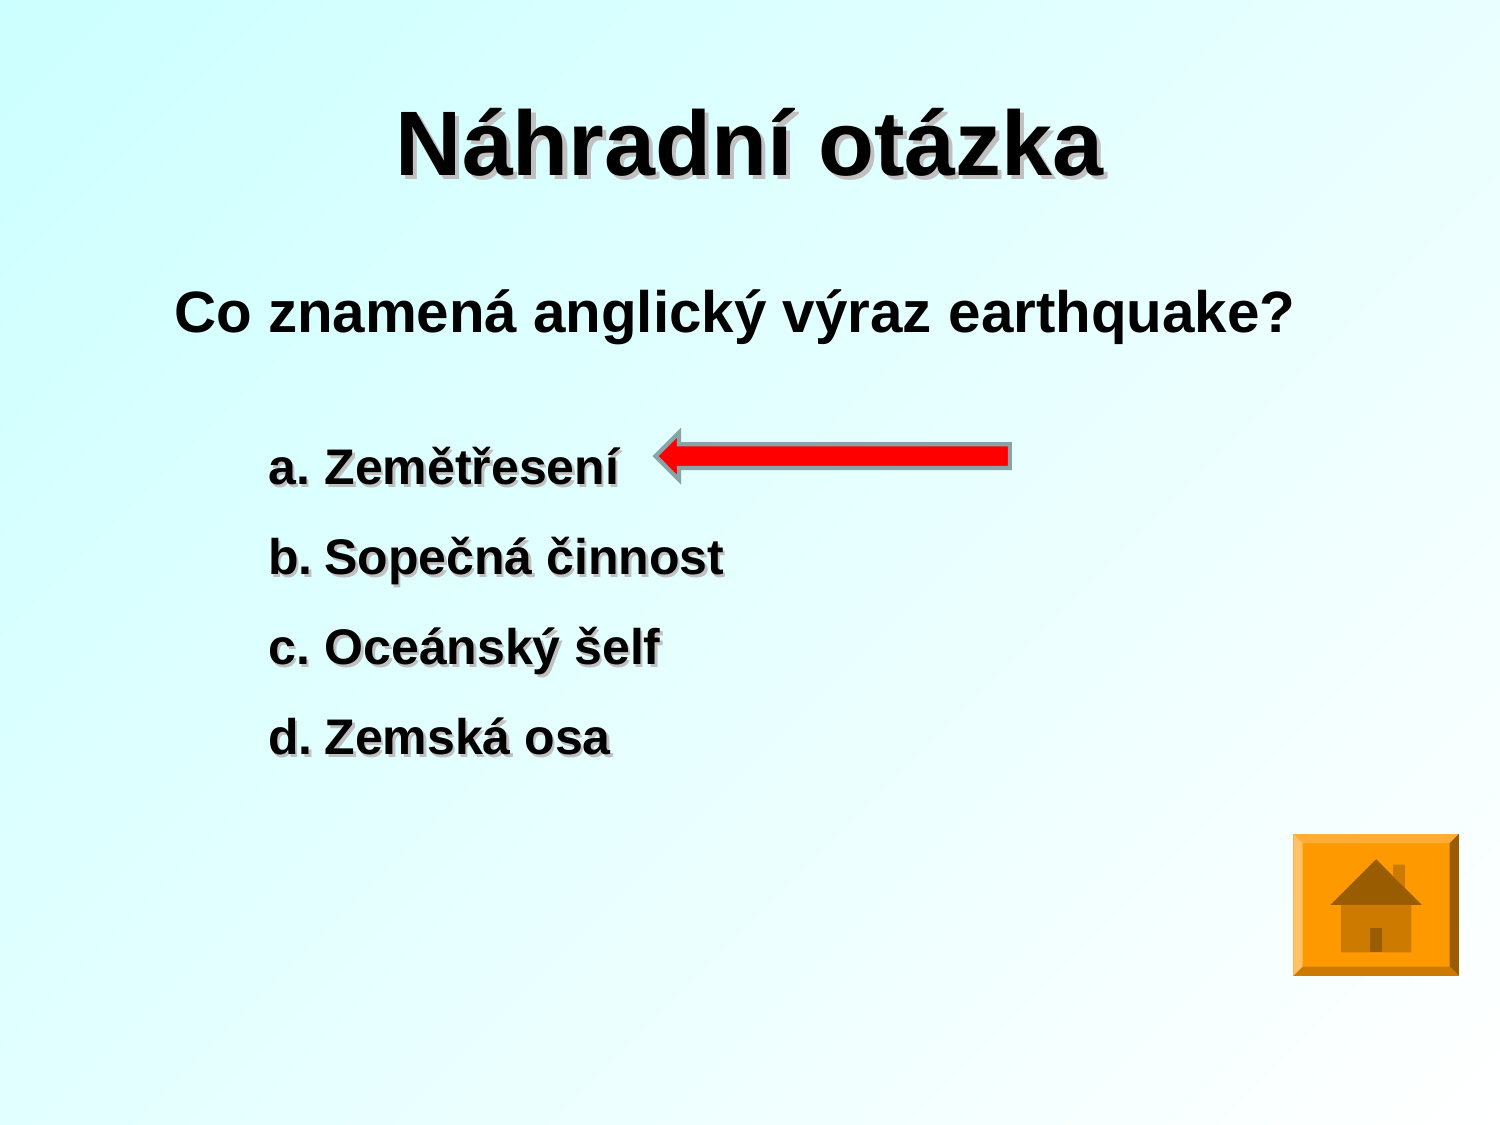

# Náhradní otázka
Co znamená anglický výraz earthquake?
Zemětřesení
Sopečná činnost
Oceánský šelf
Zemská osa